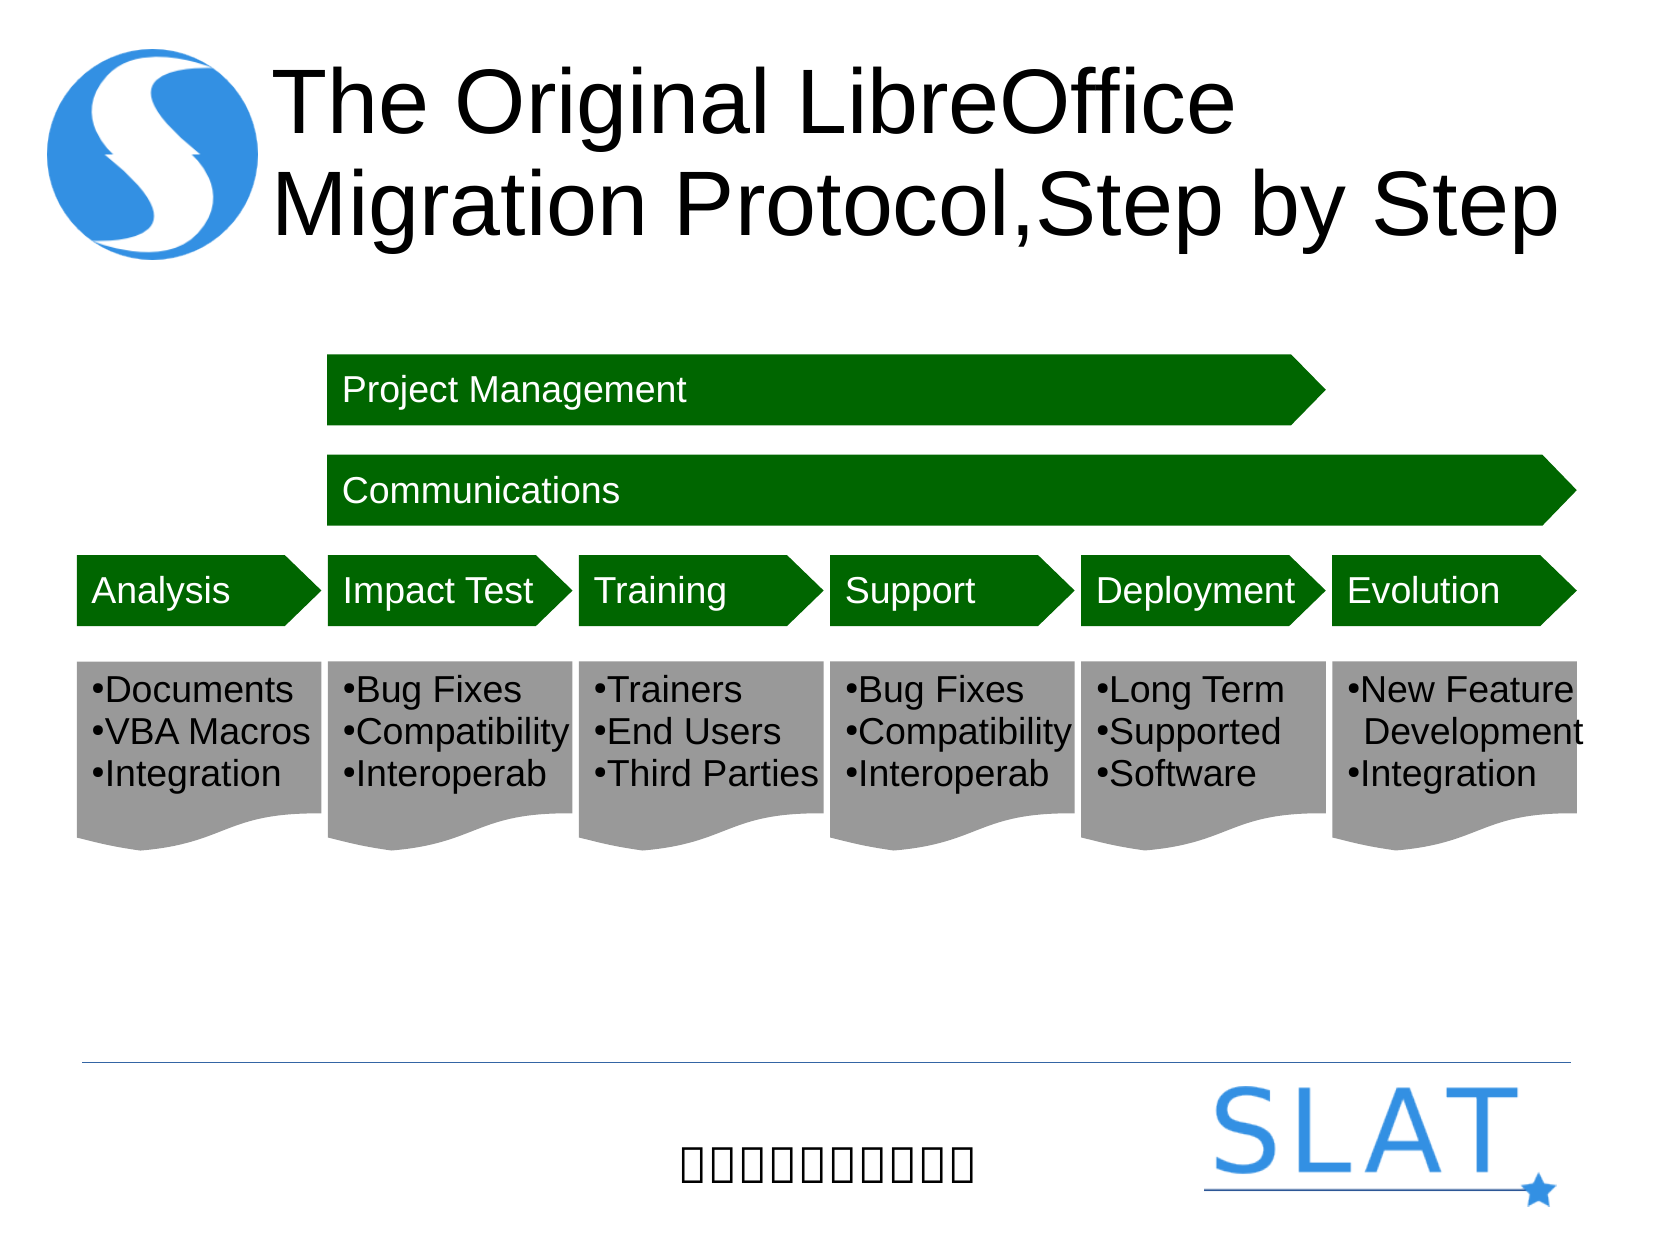

# The Original LibreOffice Migration Protocol,Step by Step
Project Management
Communications
Analysis
Impact Test
Training
Support
Deployment
Evolution
Long Term
Supported
Software
New Feature
 Development
Integration
Bug Fixes
Compatibility
Interoperab
Trainers
End Users
Third Parties
Bug Fixes
Compatibility
Interoperab
Documents
VBA Macros
Integration